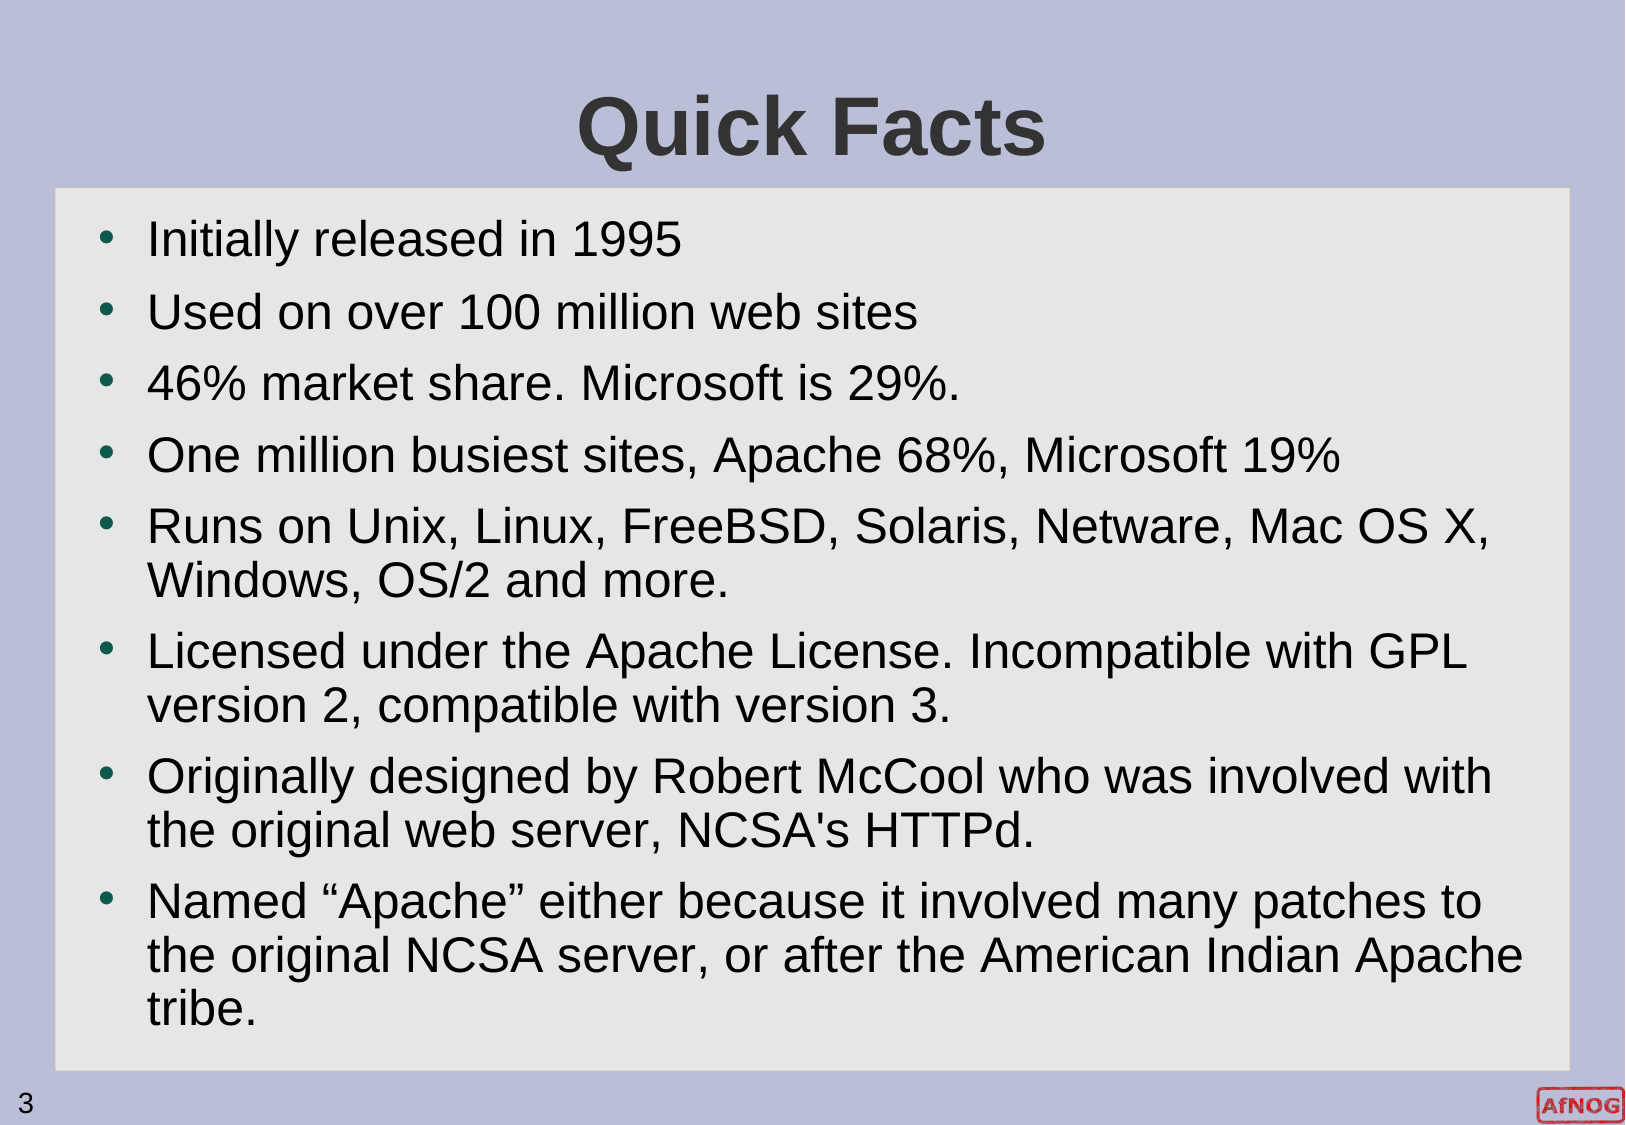

# Quick Facts
Initially released in 1995
Used on over 100 million web sites
46% market share. Microsoft is 29%.
One million busiest sites, Apache 68%, Microsoft 19%
Runs on Unix, Linux, FreeBSD, Solaris, Netware, Mac OS X, Windows, OS/2 and more.
Licensed under the Apache License. Incompatible with GPL version 2, compatible with version 3.
Originally designed by Robert McCool who was involved with the original web server, NCSA's HTTPd.
Named “Apache” either because it involved many patches to the original NCSA server, or after the American Indian Apache tribe.